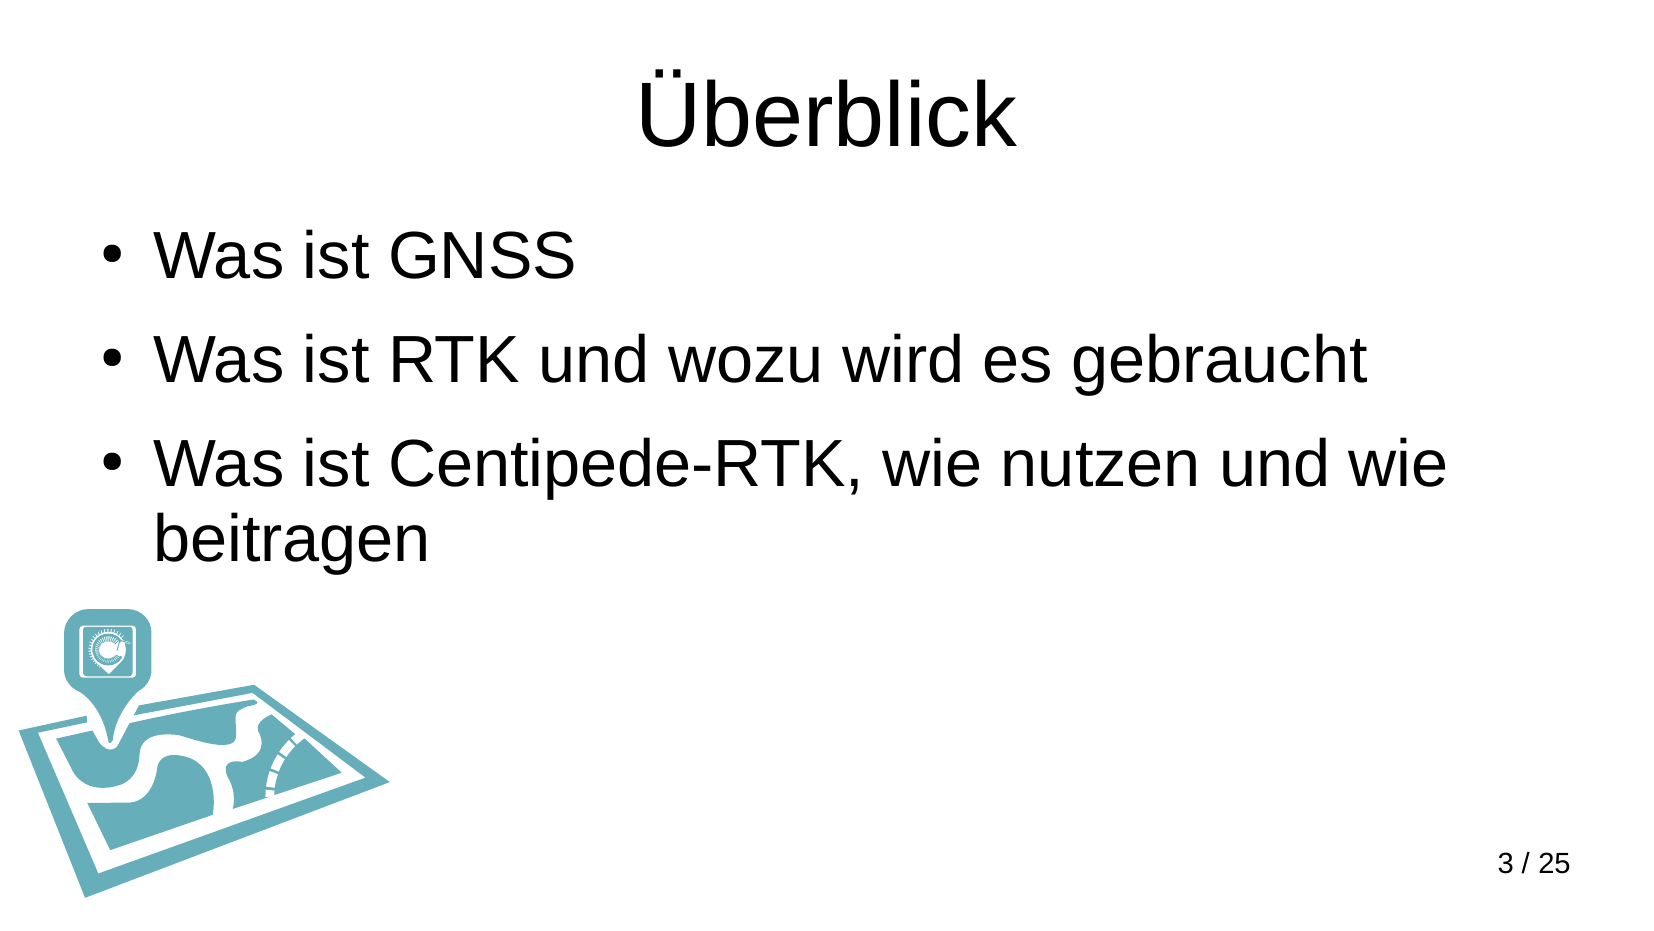

# Überblick
Was ist GNSS
Was ist RTK und wozu wird es gebraucht
Was ist Centipede-RTK, wie nutzen und wie beitragen
3